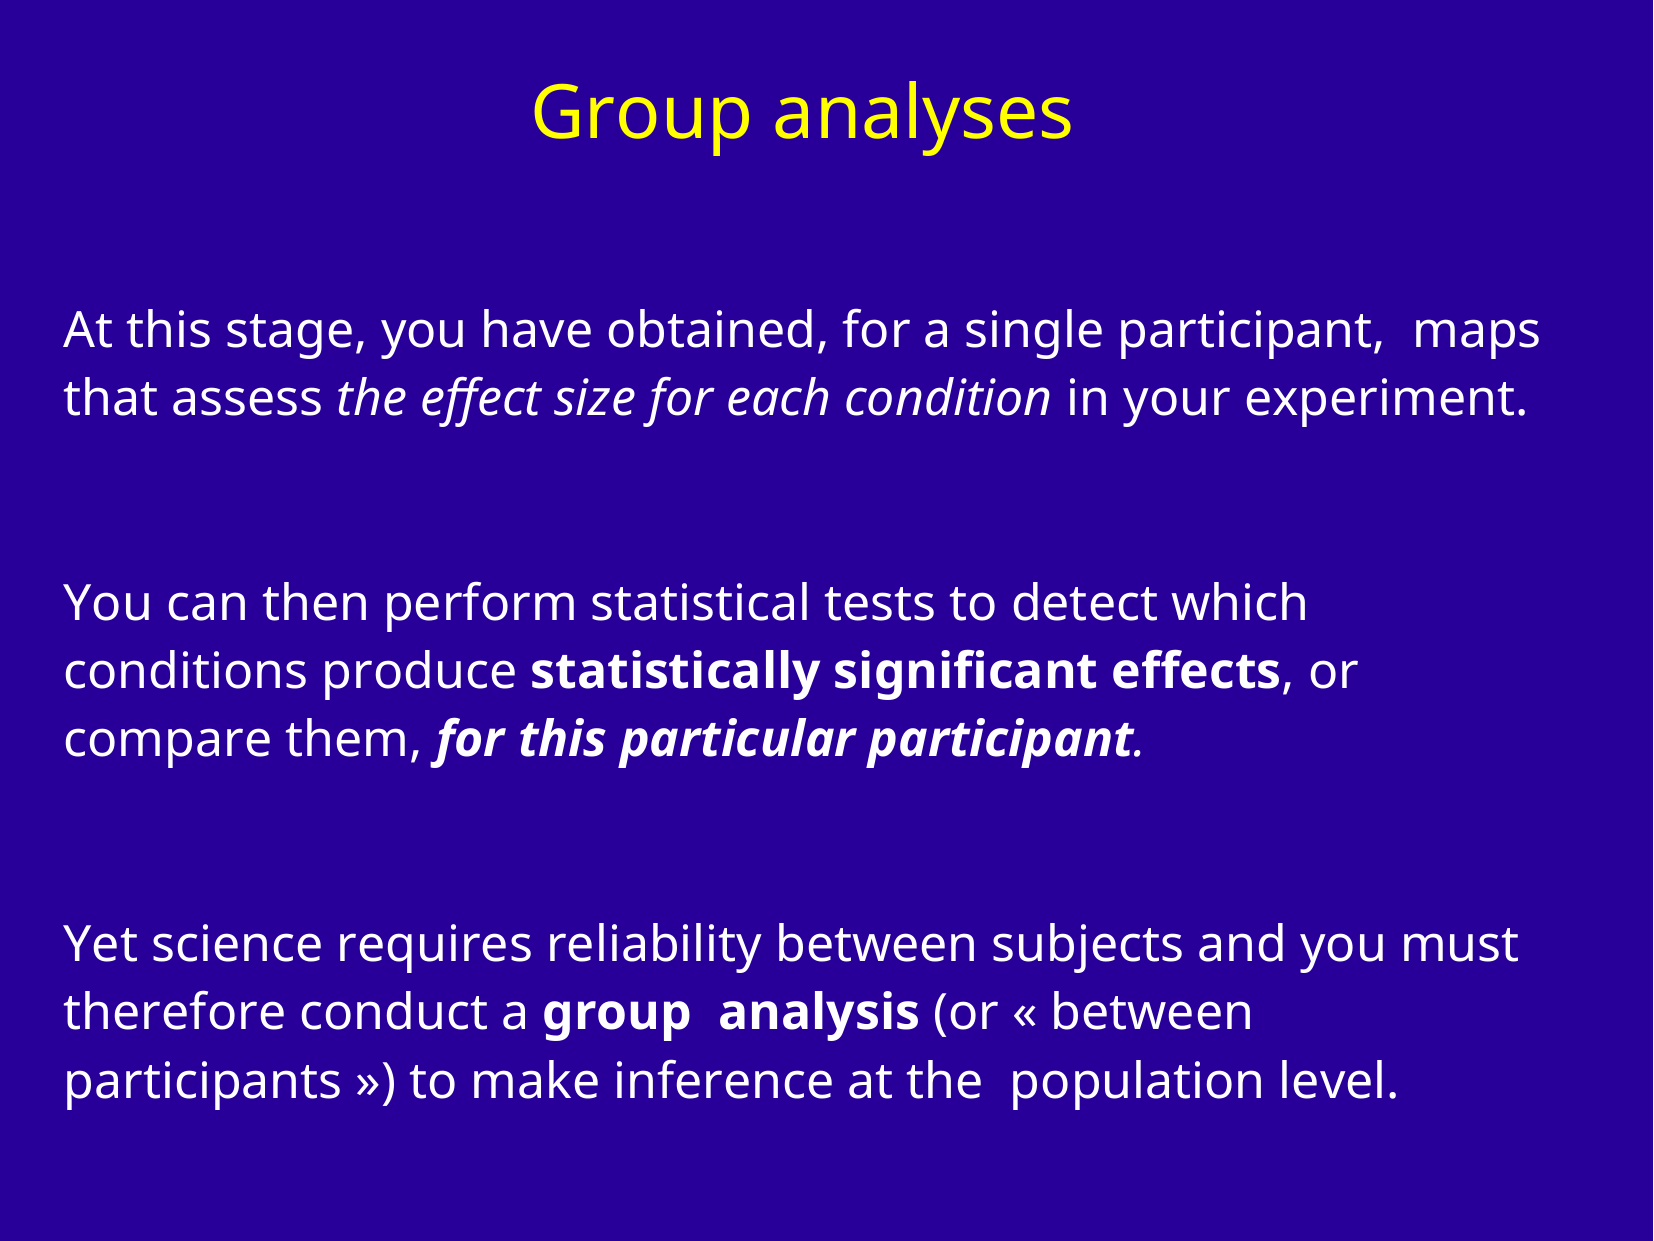

Group analyses
At this stage, you have obtained, for a single participant, maps that assess the effect size for each condition in your experiment.
You can then perform statistical tests to detect which conditions produce statistically significant effects, or compare them, for this particular participant.
Yet science requires reliability between subjects and you must therefore conduct a group analysis (or « between participants ») to make inference at the population level.